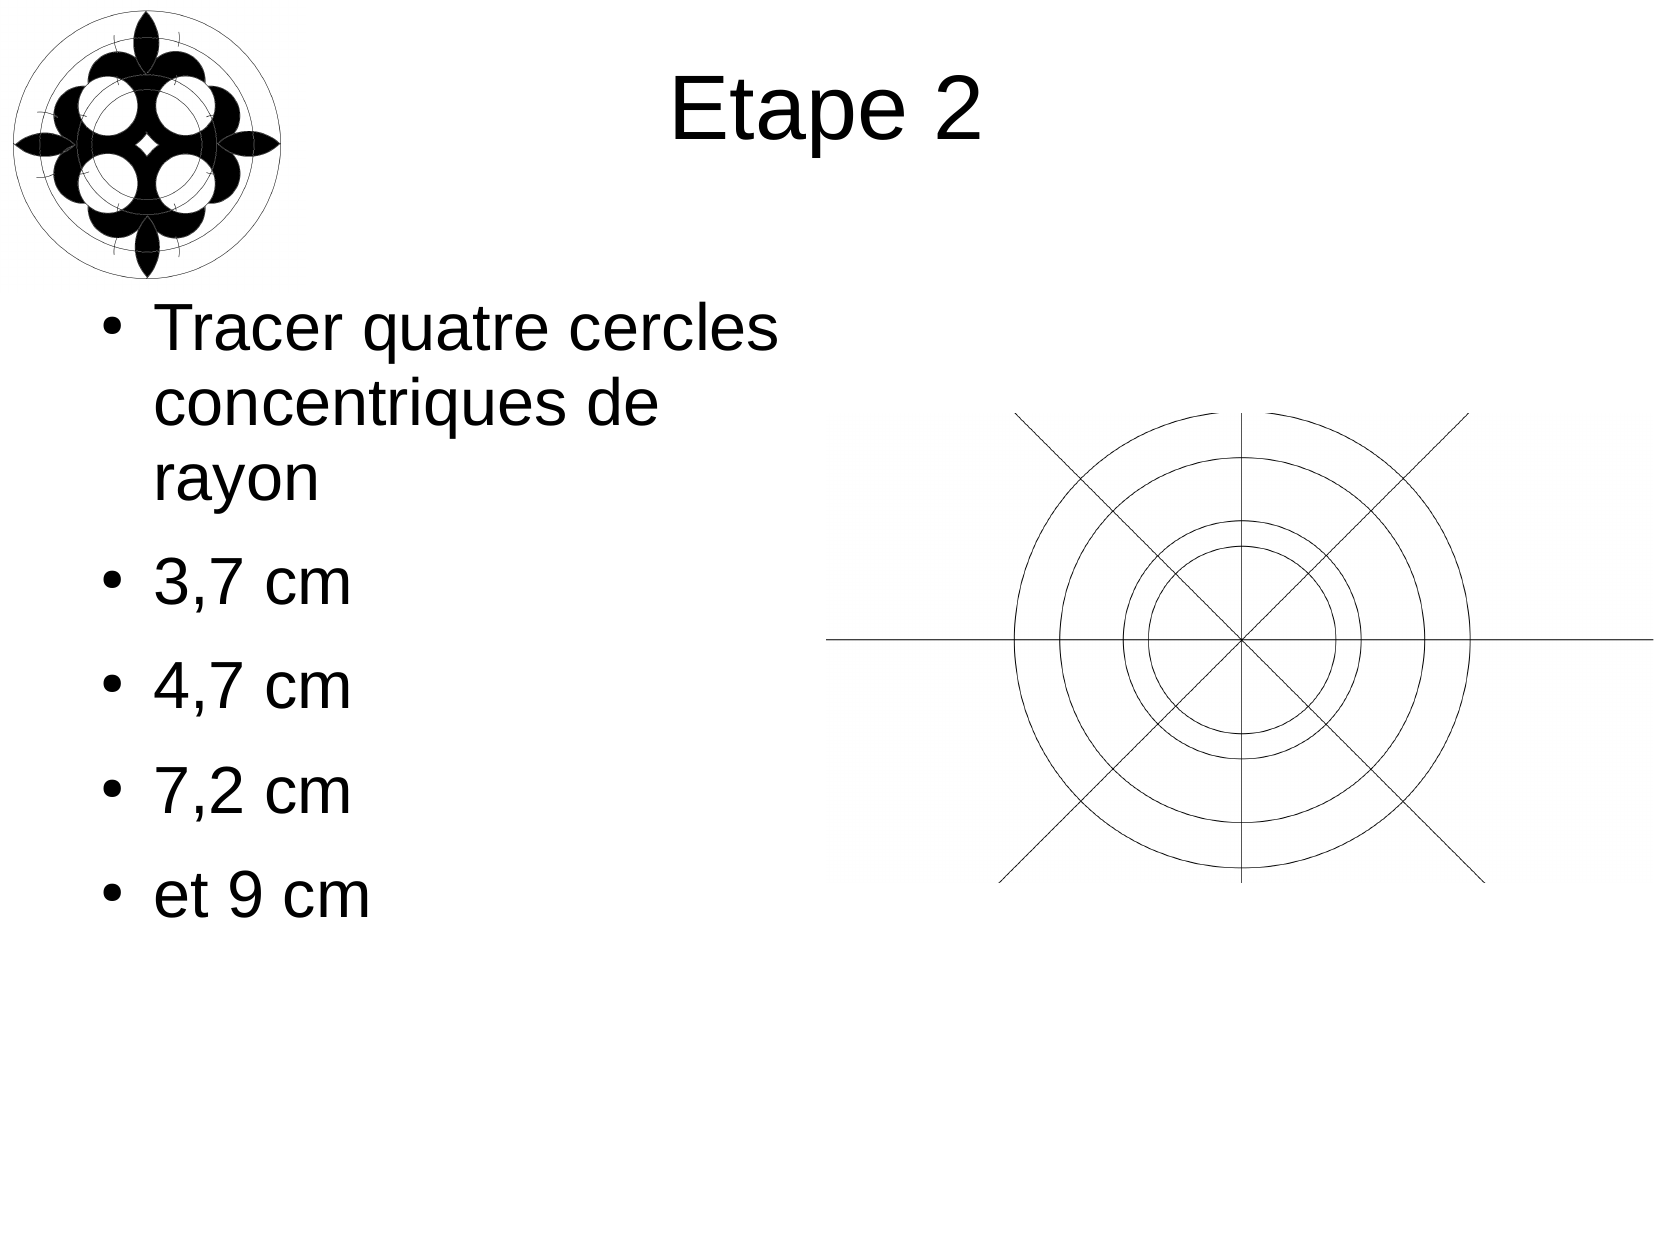

# Etape 2
Tracer quatre cercles concentriques de rayon
3,7 cm
4,7 cm
7,2 cm
et 9 cm